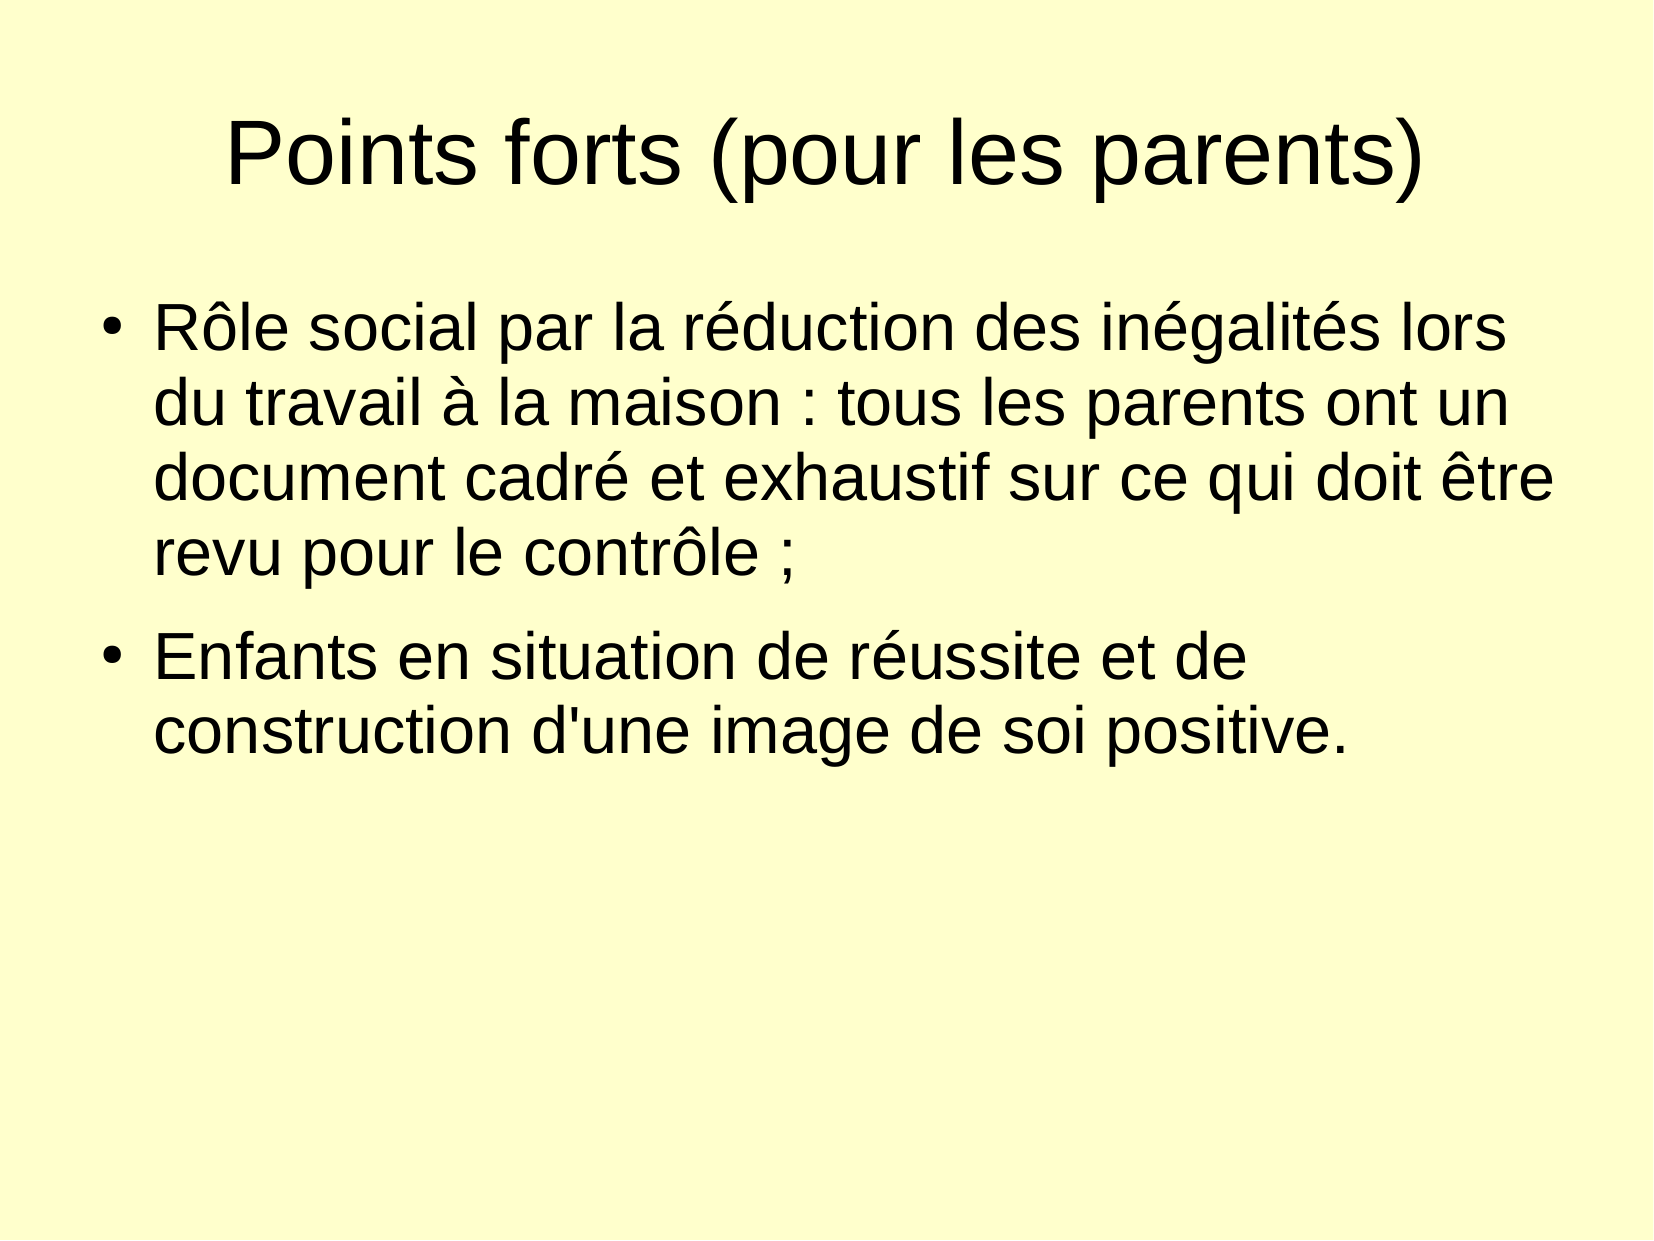

# Points forts (pour les parents)
Rôle social par la réduction des inégalités lors du travail à la maison : tous les parents ont un document cadré et exhaustif sur ce qui doit être revu pour le contrôle ;
Enfants en situation de réussite et de construction d'une image de soi positive.